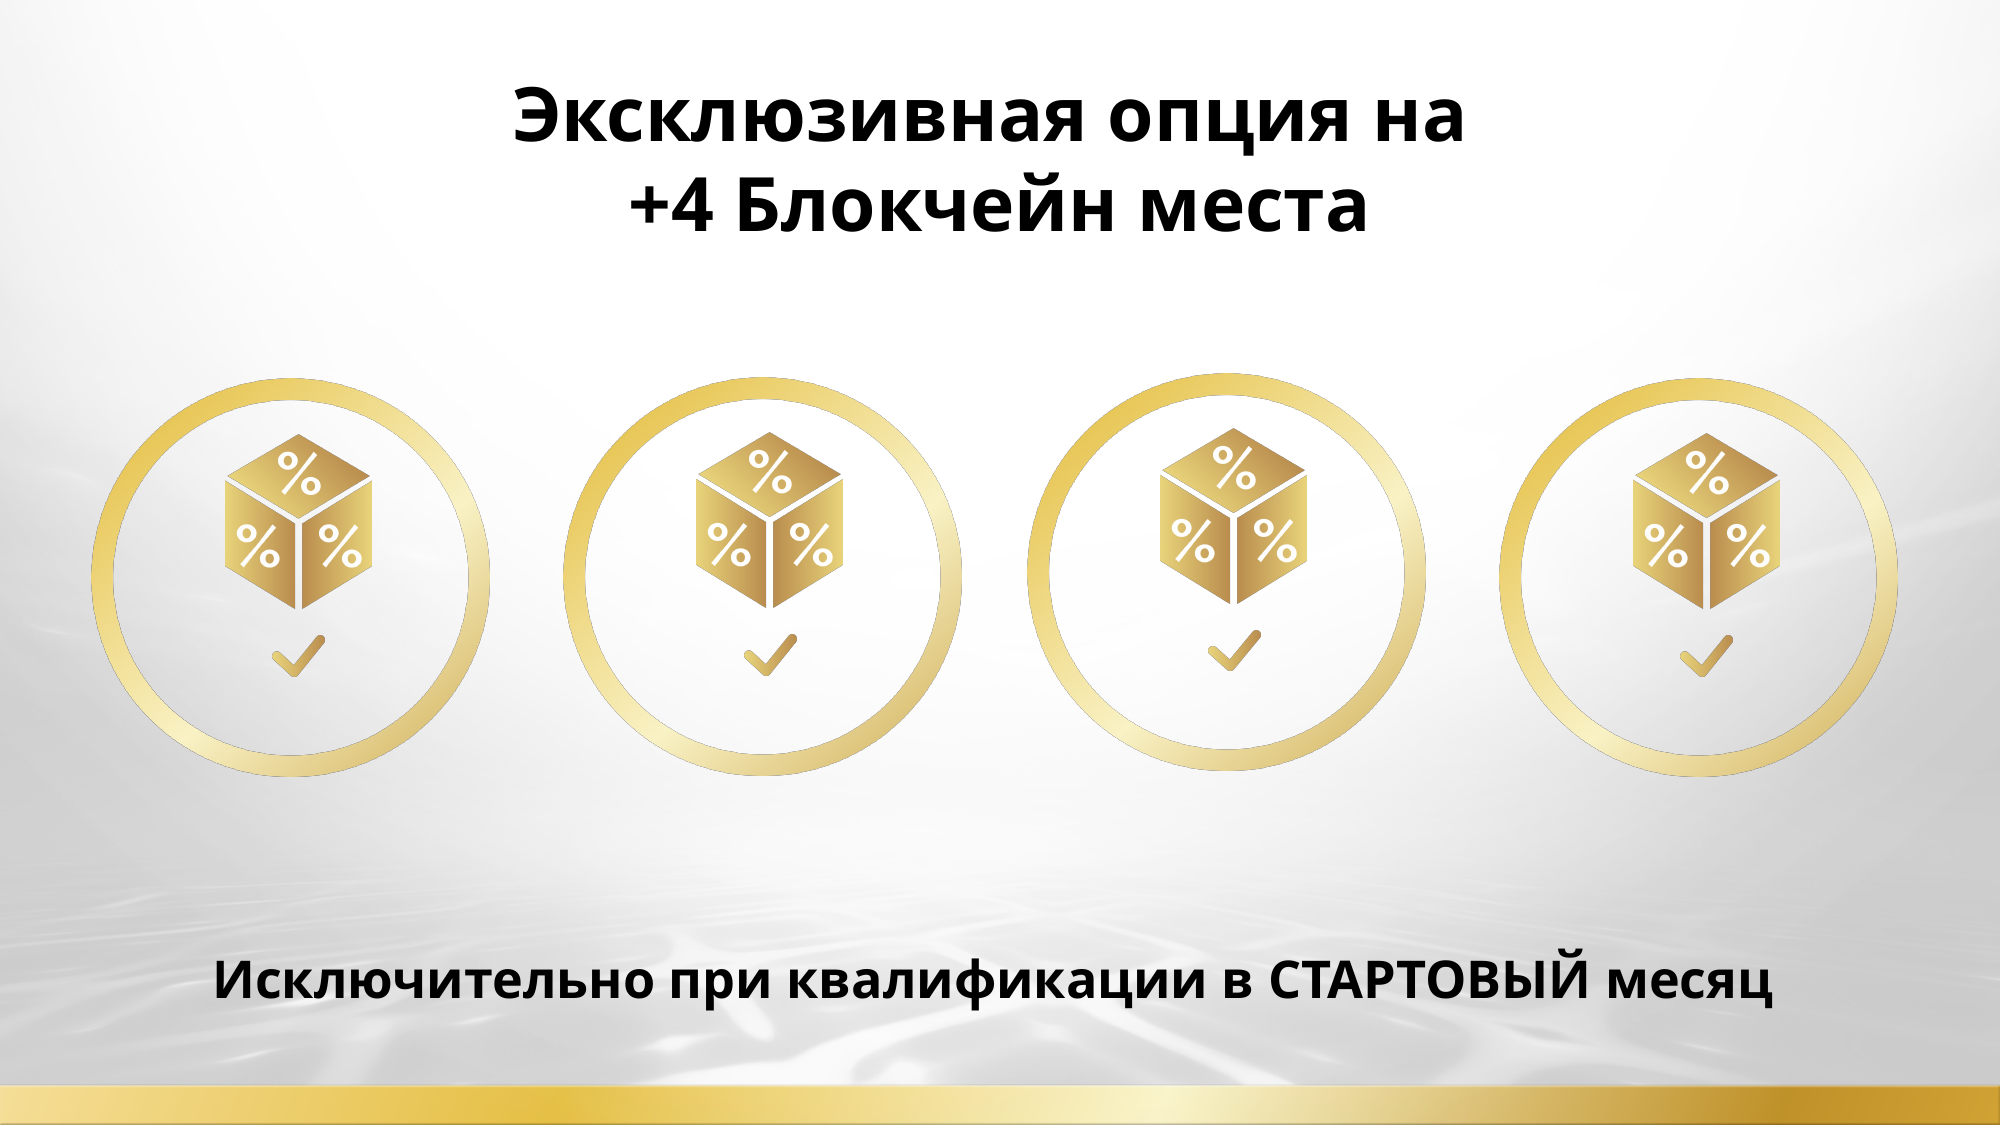

Эксклюзивная опция на
+4 Блокчейн места
Исключительно при квалификации в СТАРТОВЫЙ месяц